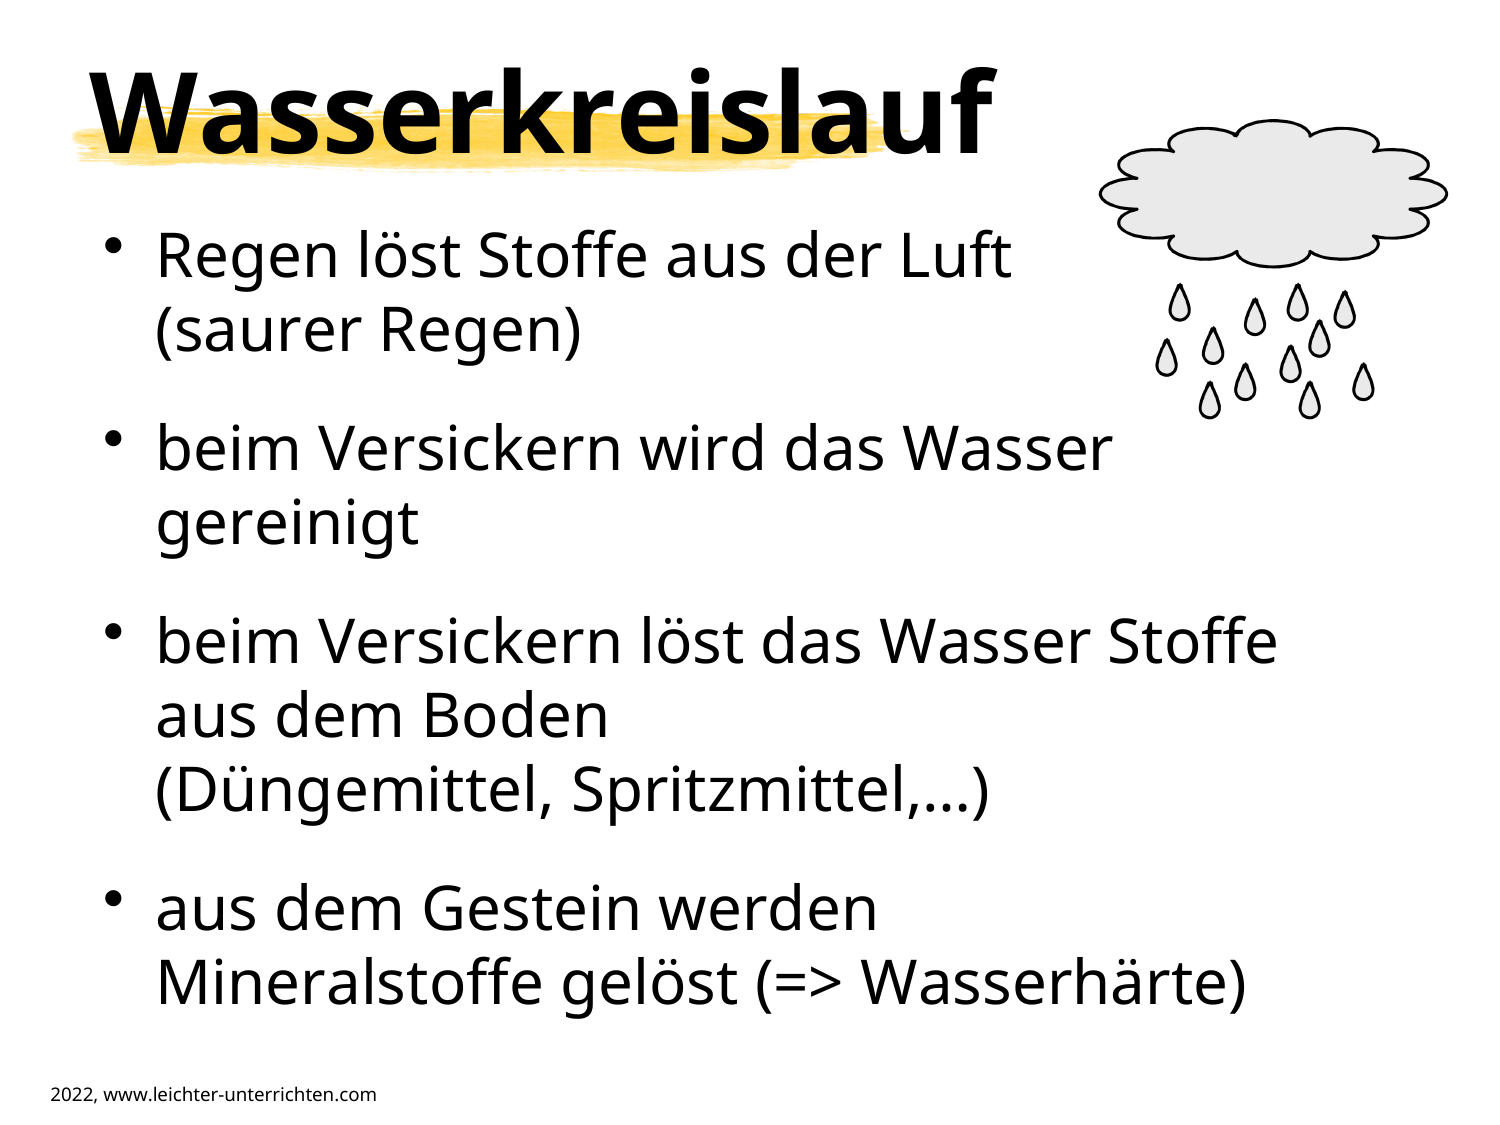

# Wasserkreislauf
Regen löst Stoffe aus der Luft
(saurer Regen)
beim Versickern wird das Wasser gereinigt
beim Versickern löst das Wasser Stoffe
aus dem Boden
(Düngemittel, Spritzmittel,…)
aus dem Gestein werden
Mineralstoffe gelöst (=> Wasserhärte)